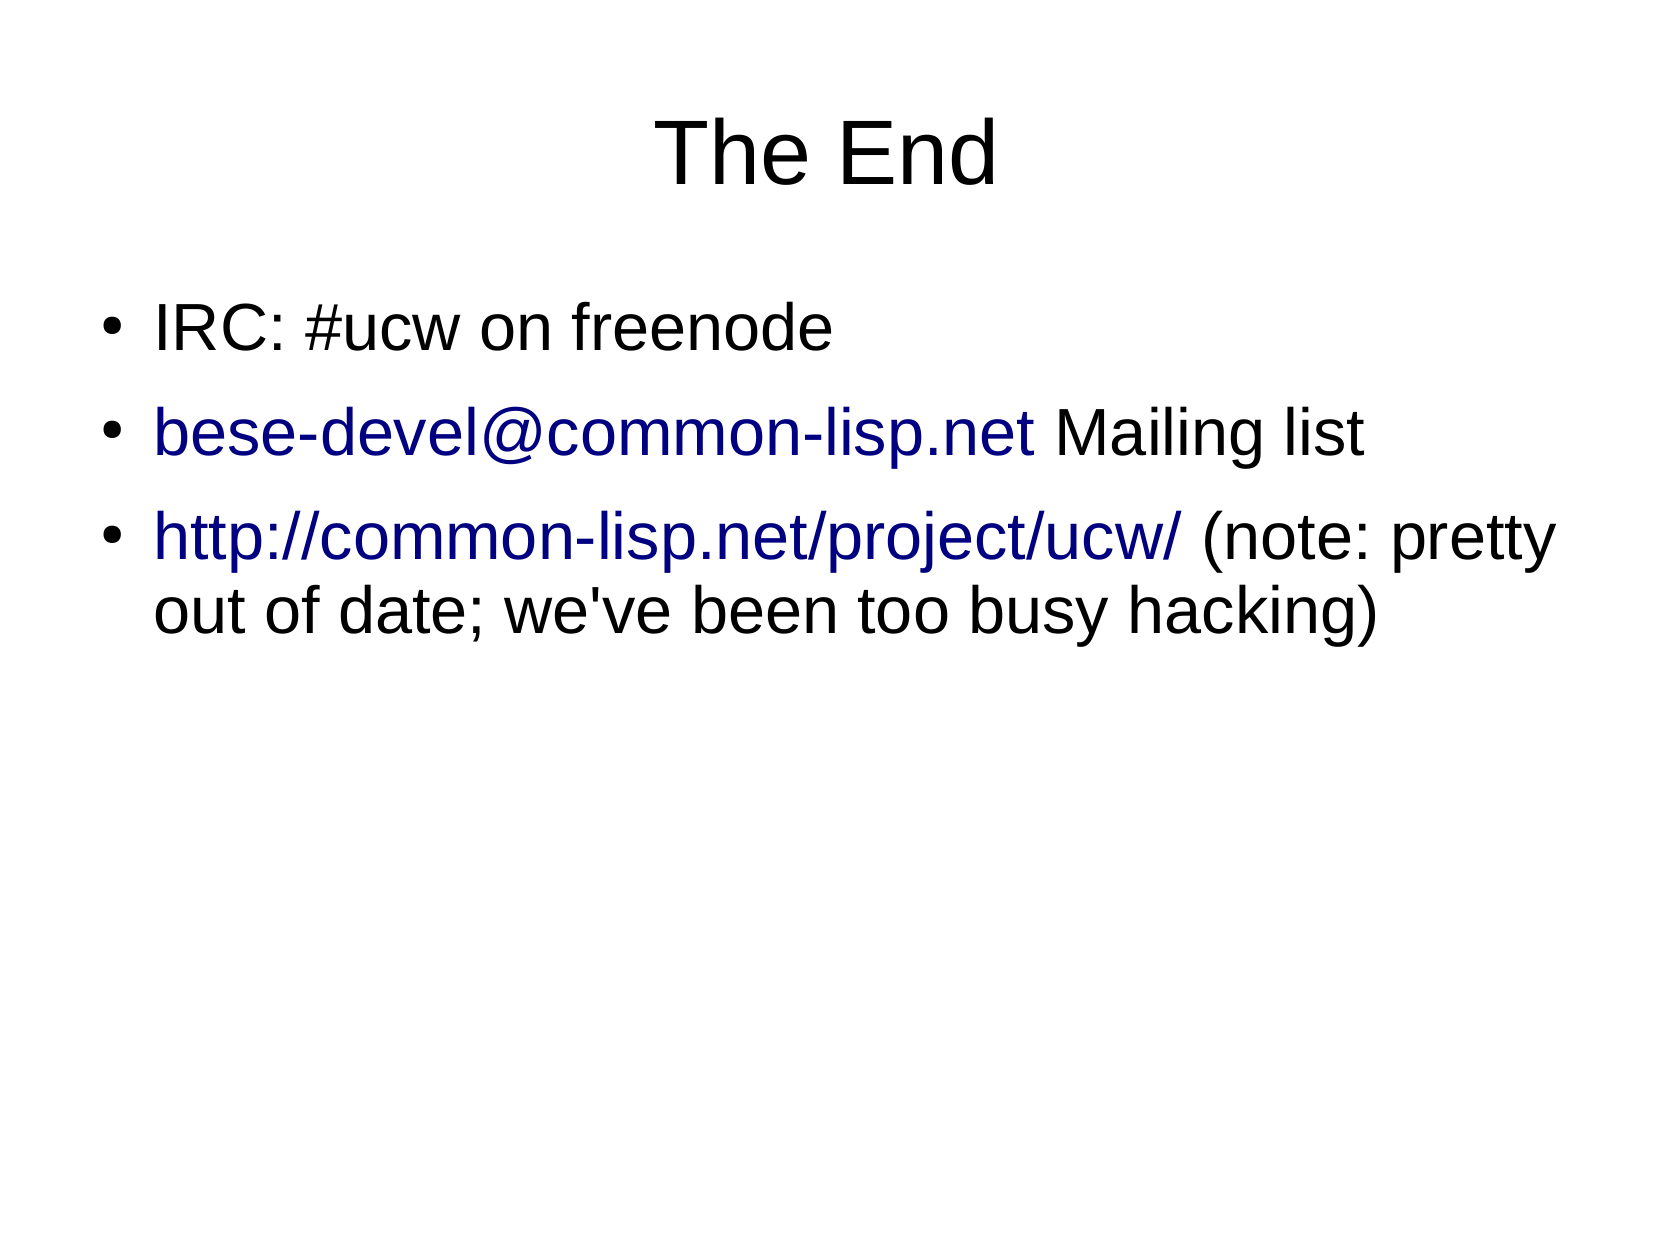

# The End
IRC: #ucw on freenode
bese-devel@common-lisp.net Mailing list
http://common-lisp.net/project/ucw/ (note: pretty out of date; we've been too busy hacking)